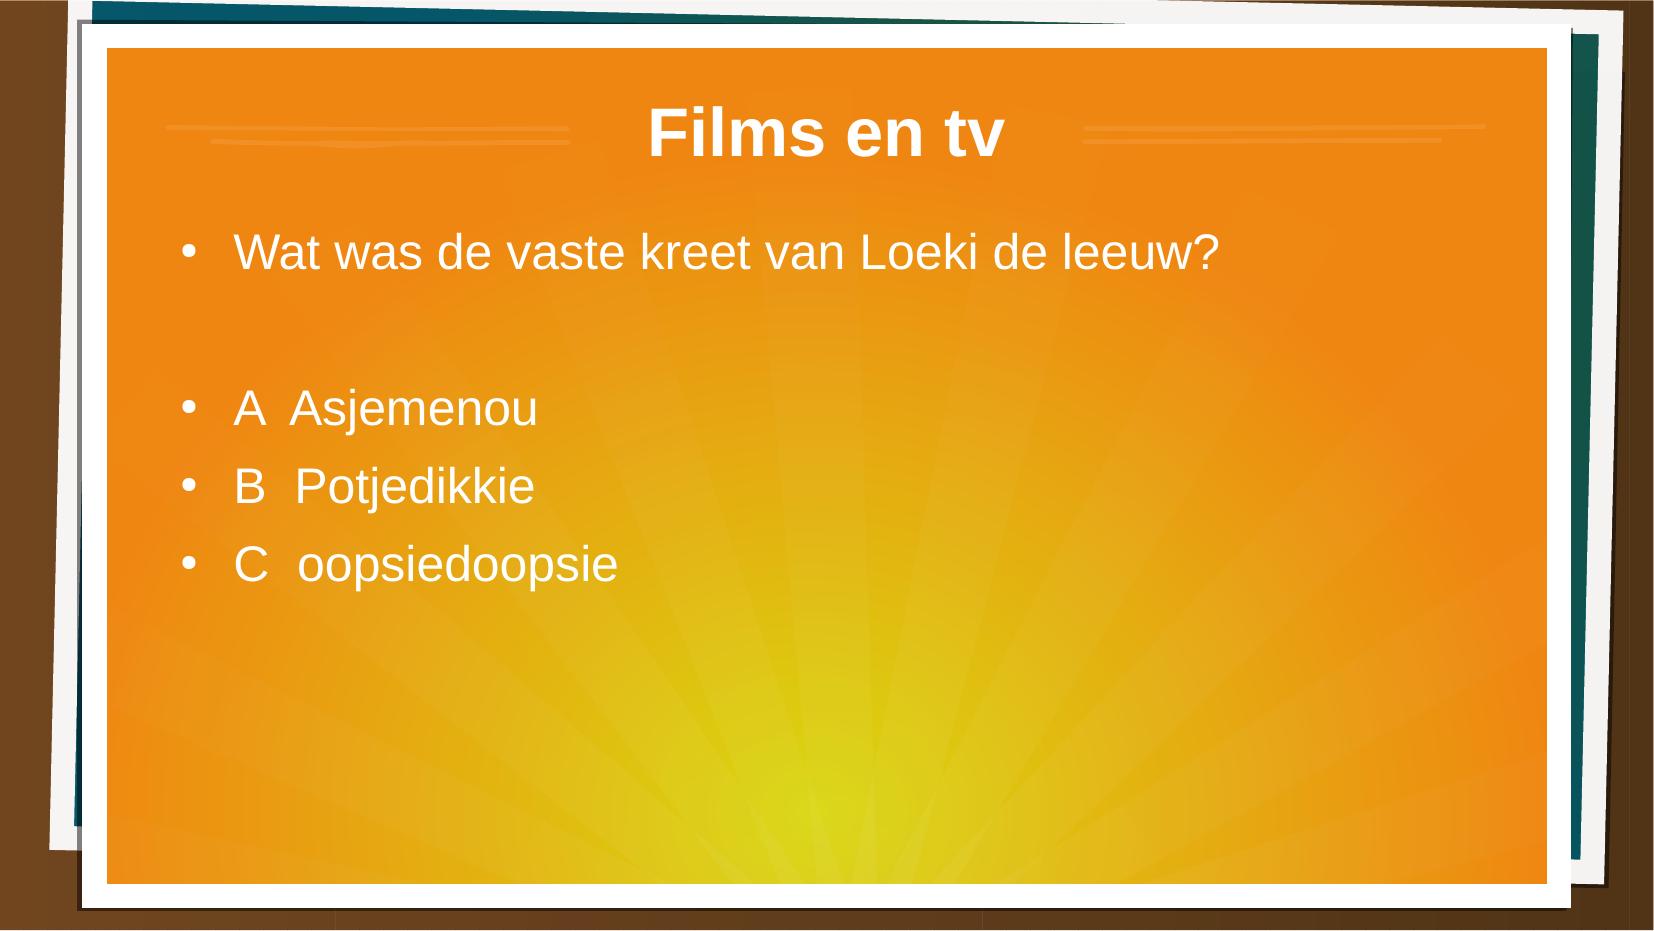

# Films en tv
Wat was de vaste kreet van Loeki de leeuw?
A Asjemenou
B Potjedikkie
C oopsiedoopsie